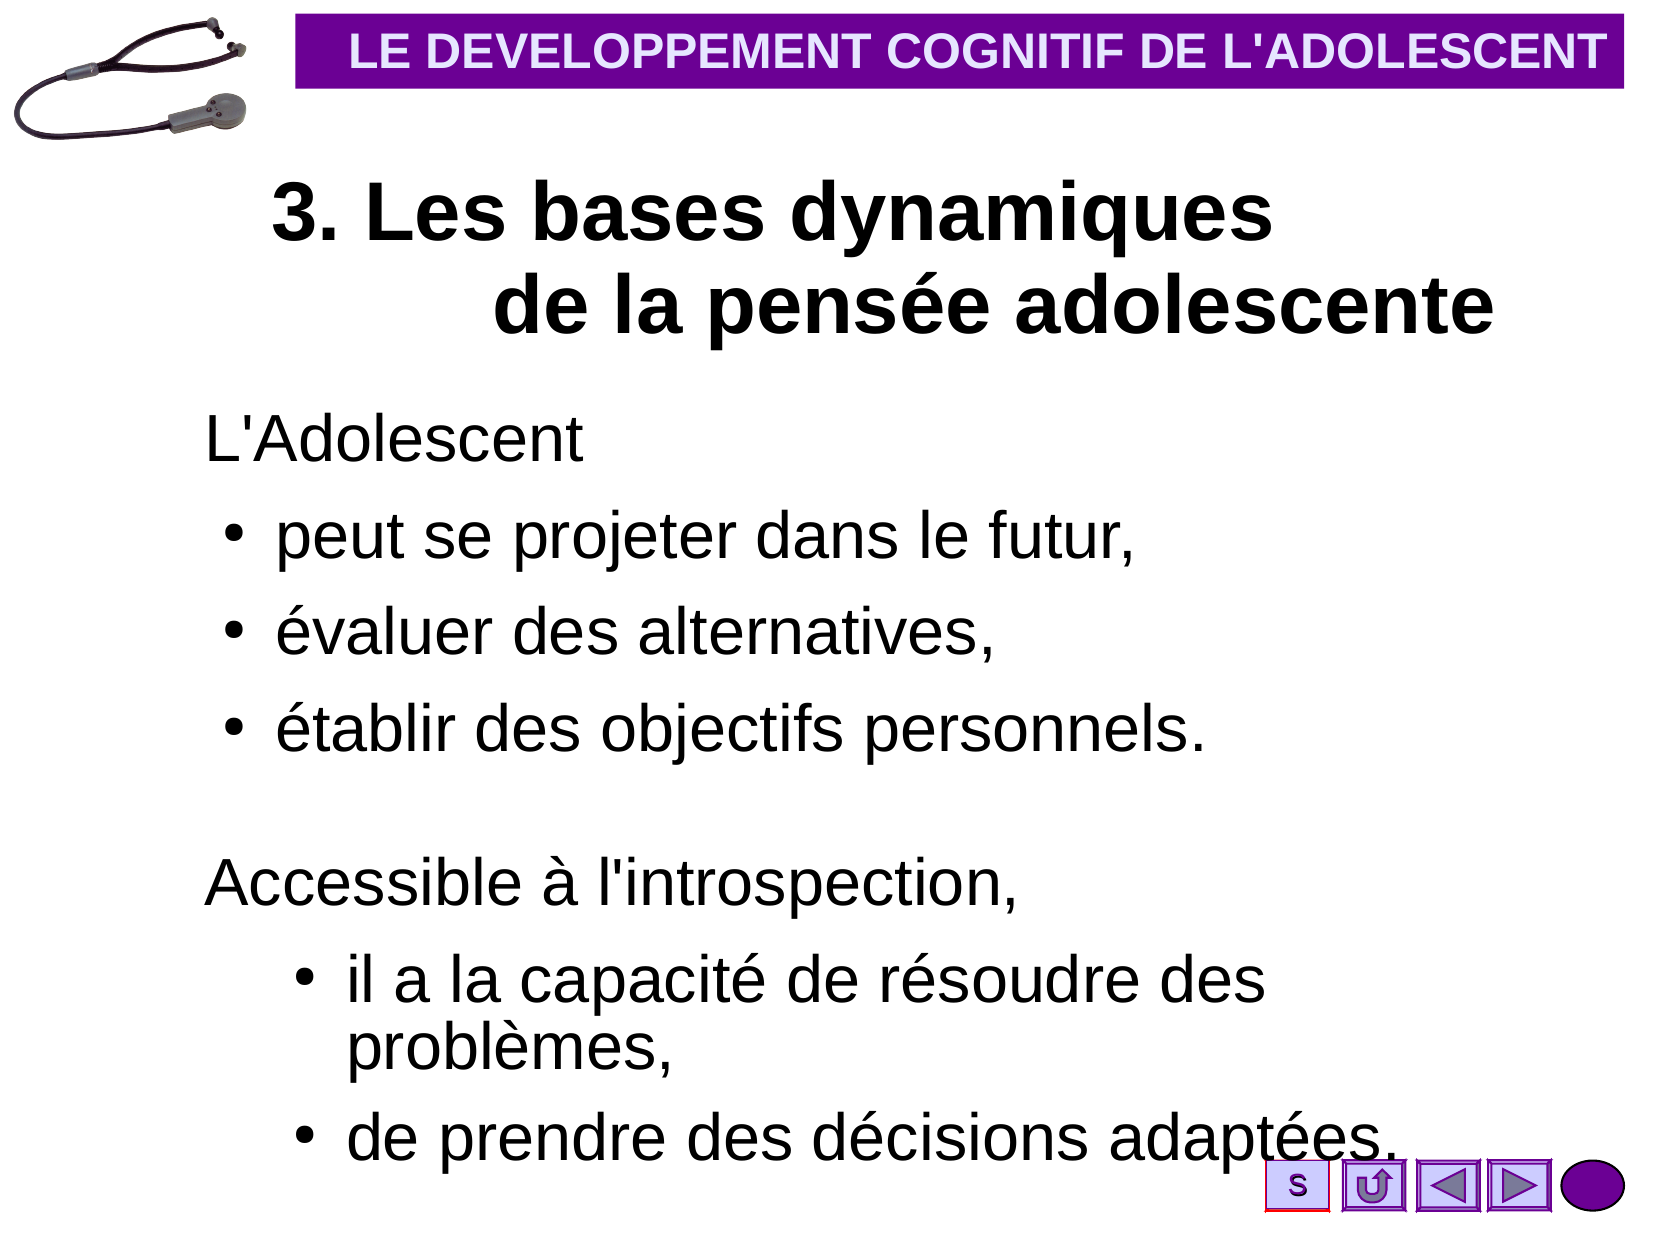

LE DEVELOPPEMENT COGNITIF DE L'ADOLESCENT
3. Les bases dynamiques
 de la pensée adolescente
# L'Adolescent
peut se projeter dans le futur,
évaluer des alternatives,
établir des objectifs personnels.
Accessible à l'introspection,
il a la capacité de résoudre des problèmes,
de prendre des décisions adaptées.